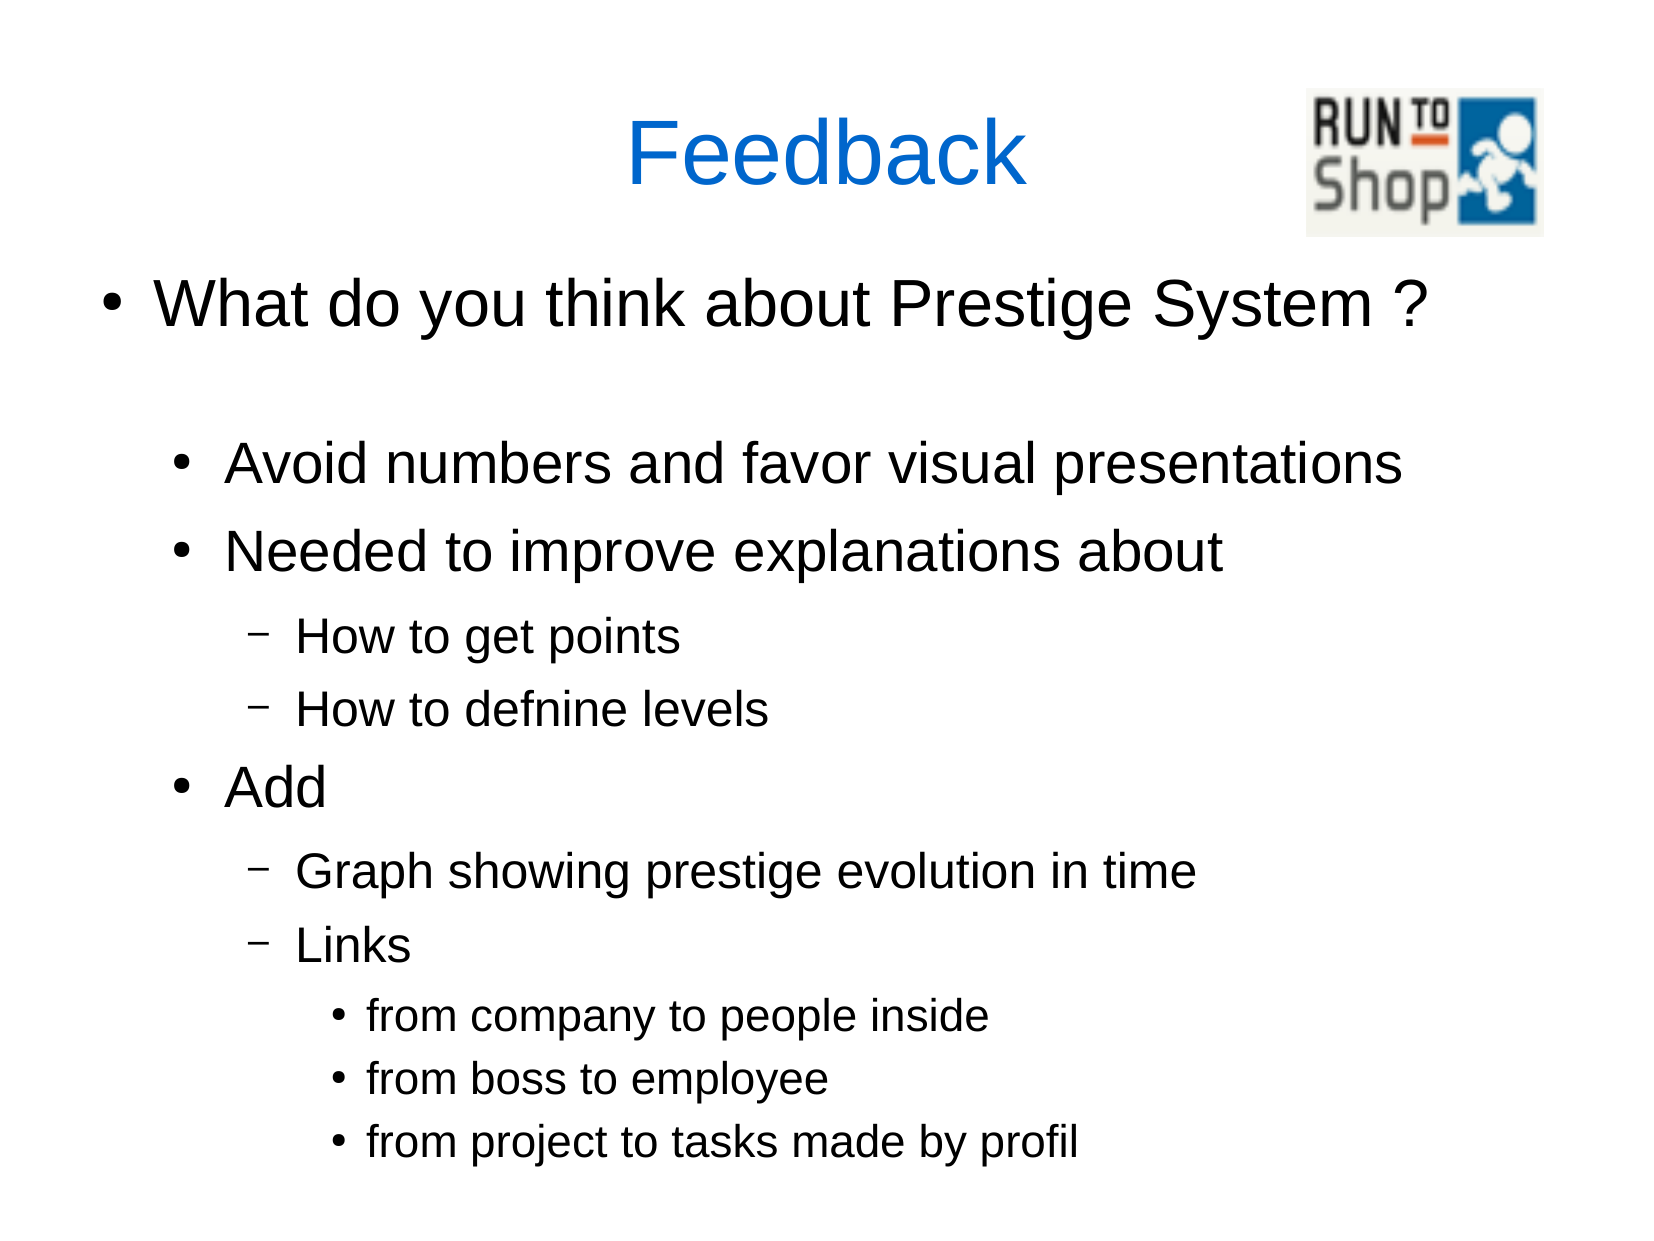

# Feedback
What do you think about Prestige System ?
Avoid numbers and favor visual presentations
Needed to improve explanations about
How to get points
How to defnine levels
Add
Graph showing prestige evolution in time
Links
from company to people inside
from boss to employee
from project to tasks made by profil